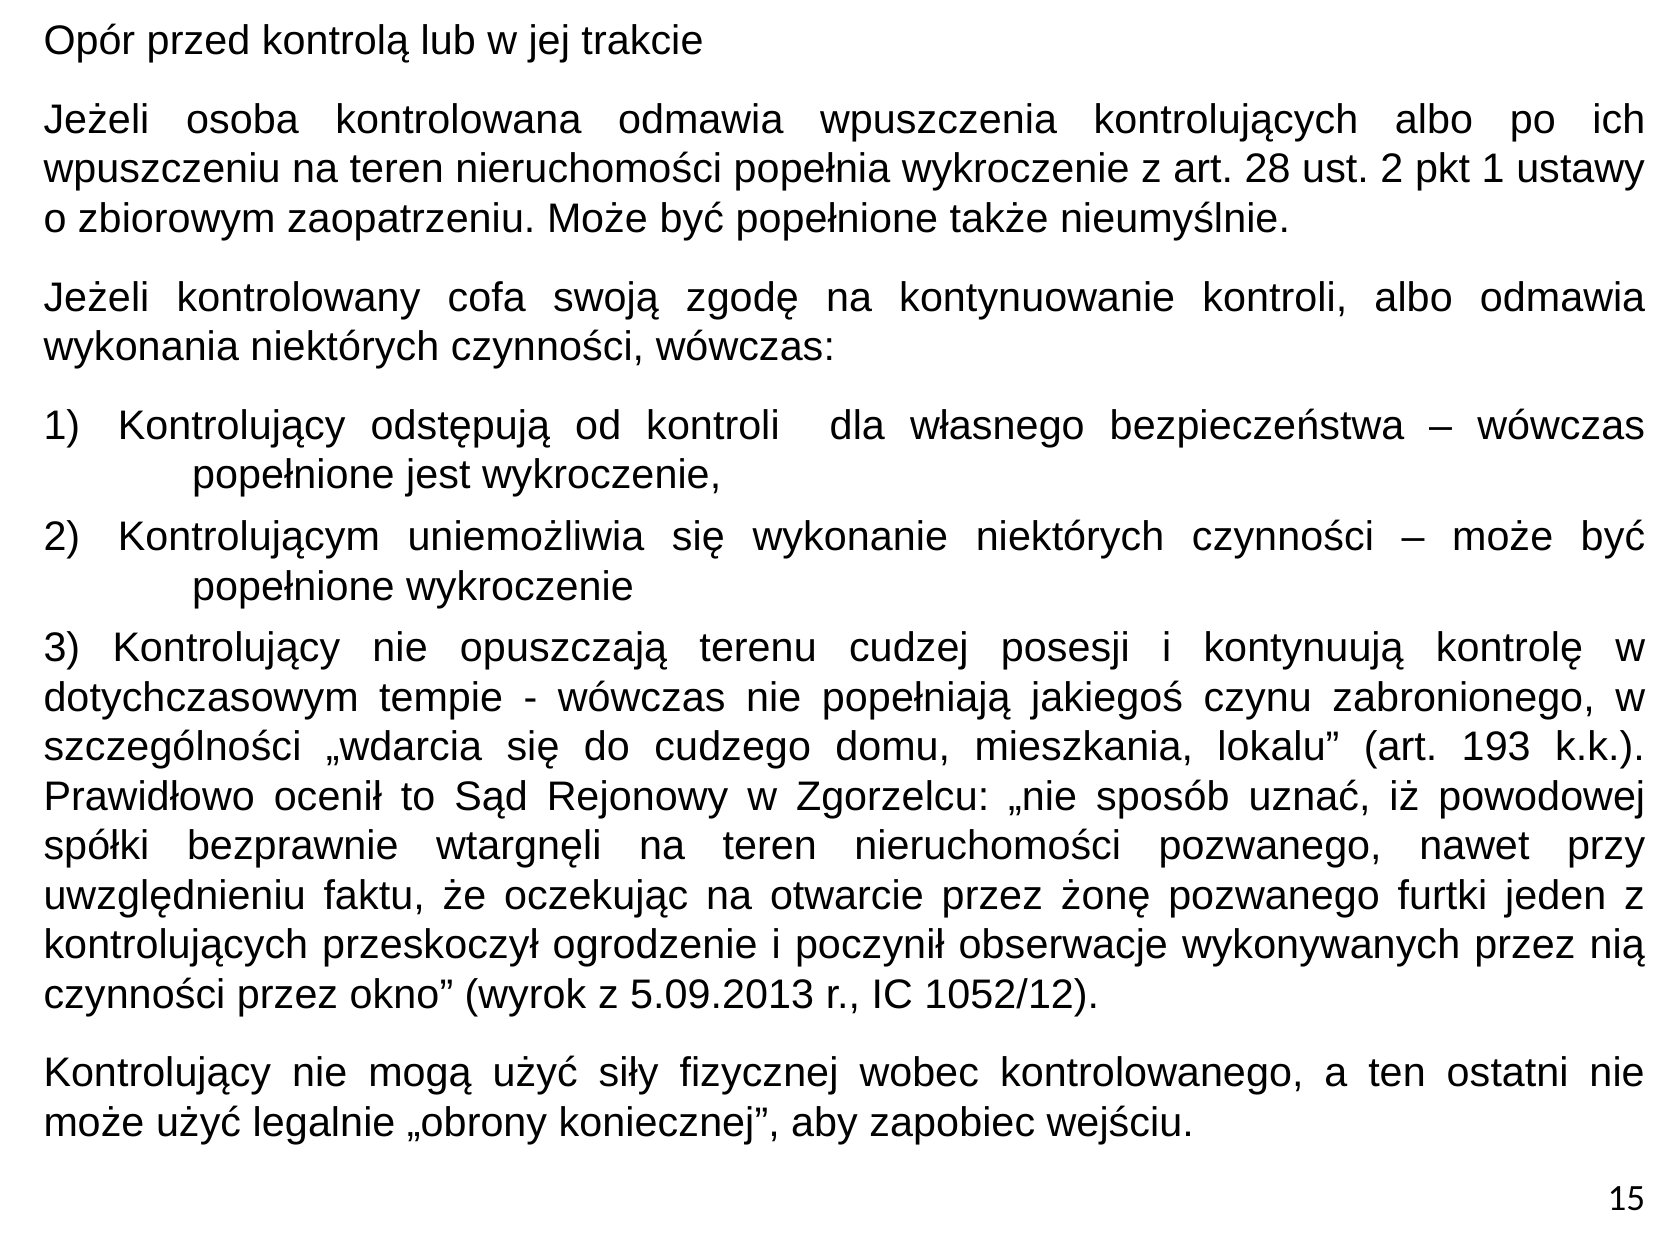

# Opór przed kontrolą lub w jej trakcie
Jeżeli osoba kontrolowana odmawia wpuszczenia kontrolujących albo po ich wpuszczeniu na teren nieruchomości popełnia wykroczenie z art. 28 ust. 2 pkt 1 ustawy o zbiorowym zaopatrzeniu. Może być popełnione także nieumyślnie.
Jeżeli kontrolowany cofa swoją zgodę na kontynuowanie kontroli, albo odmawia wykonania niektórych czynności, wówczas:
Kontrolujący odstępują od kontroli dla własnego bezpieczeństwa – wówczas popełnione jest wykroczenie,
Kontrolującym uniemożliwia się wykonanie niektórych czynności – może być popełnione wykroczenie
3) Kontrolujący nie opuszczają terenu cudzej posesji i kontynuują kontrolę w dotychczasowym tempie - wówczas nie popełniają jakiegoś czynu zabronionego, w szczególności „wdarcia się do cudzego domu, mieszkania, lokalu” (art. 193 k.k.). Prawidłowo ocenił to Sąd Rejonowy w Zgorzelcu: „nie sposób uznać, iż powodowej spółki bezprawnie wtargnęli na teren nieruchomości pozwanego, nawet przy uwzględnieniu faktu, że oczekując na otwarcie przez żonę pozwanego furtki jeden z kontrolujących przeskoczył ogrodzenie i poczynił obserwacje wykonywanych przez nią czynności przez okno” (wyrok z 5.09.2013 r., IC 1052/12).
Kontrolujący nie mogą użyć siły fizycznej wobec kontrolowanego, a ten ostatni nie może użyć legalnie „obrony koniecznej”, aby zapobiec wejściu.
15